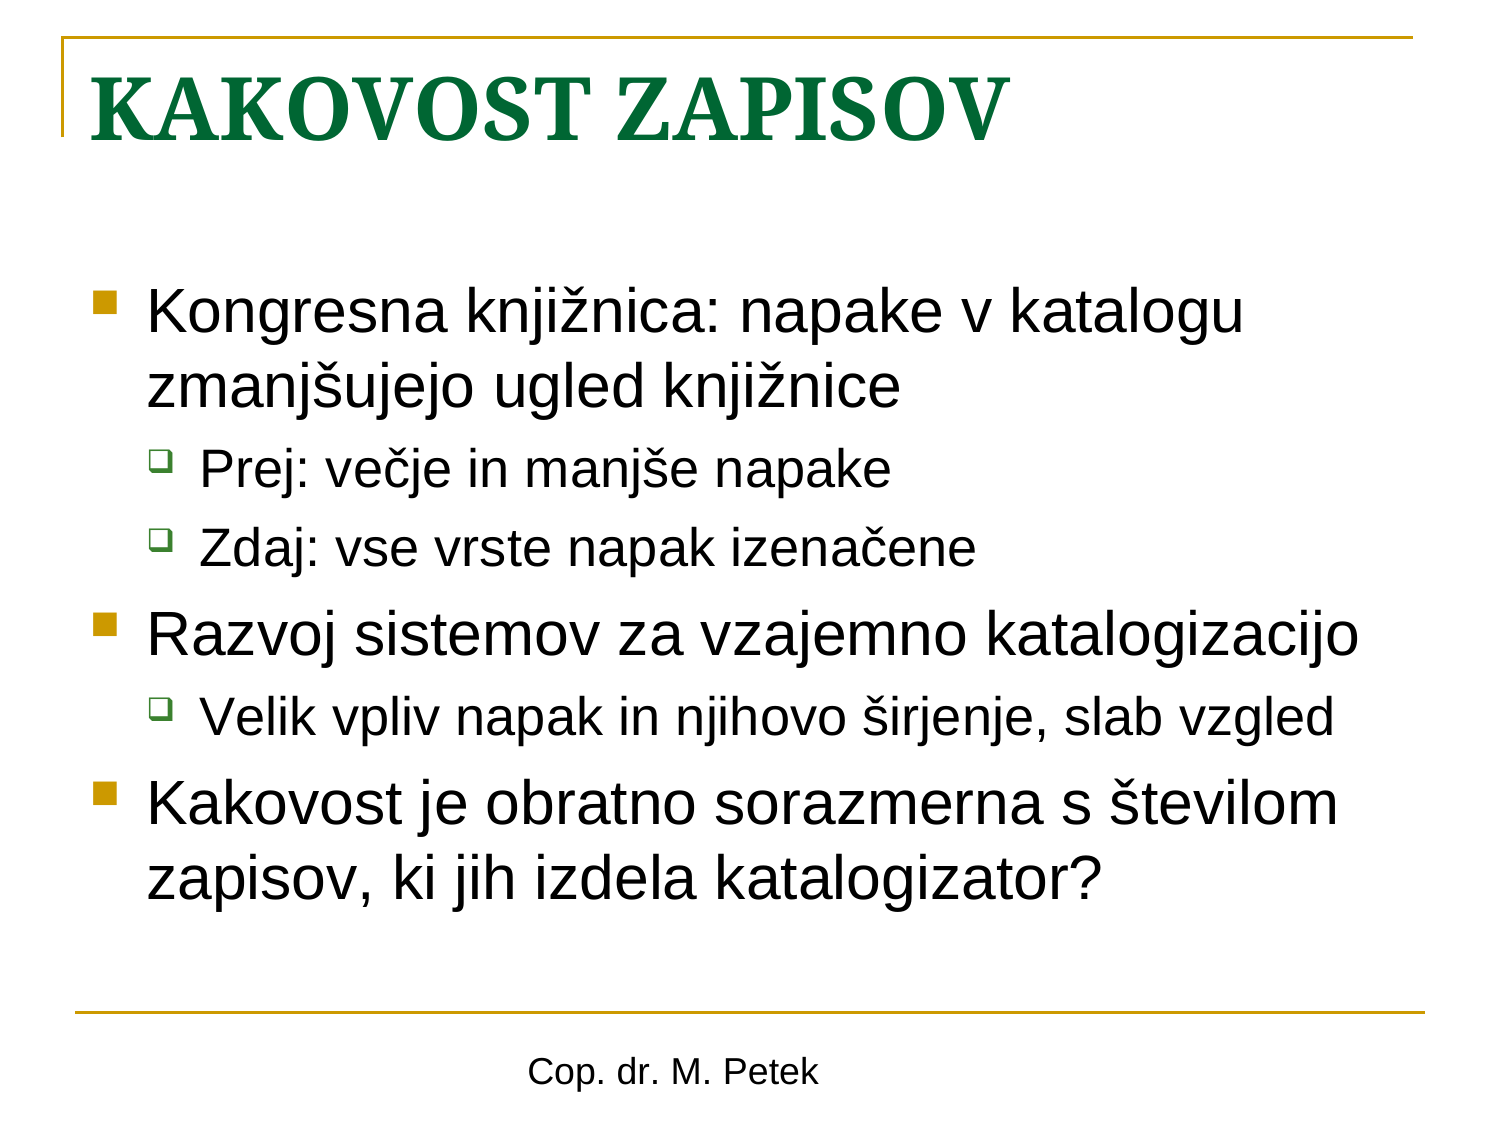

# KAKOVOST ZAPISOV
Kongresna knjižnica: napake v katalogu zmanjšujejo ugled knjižnice
Prej: večje in manjše napake
Zdaj: vse vrste napak izenačene
Razvoj sistemov za vzajemno katalogizacijo
Velik vpliv napak in njihovo širjenje, slab vzgled
Kakovost je obratno sorazmerna s številom zapisov, ki jih izdela katalogizator?
Cop. dr. M. Petek